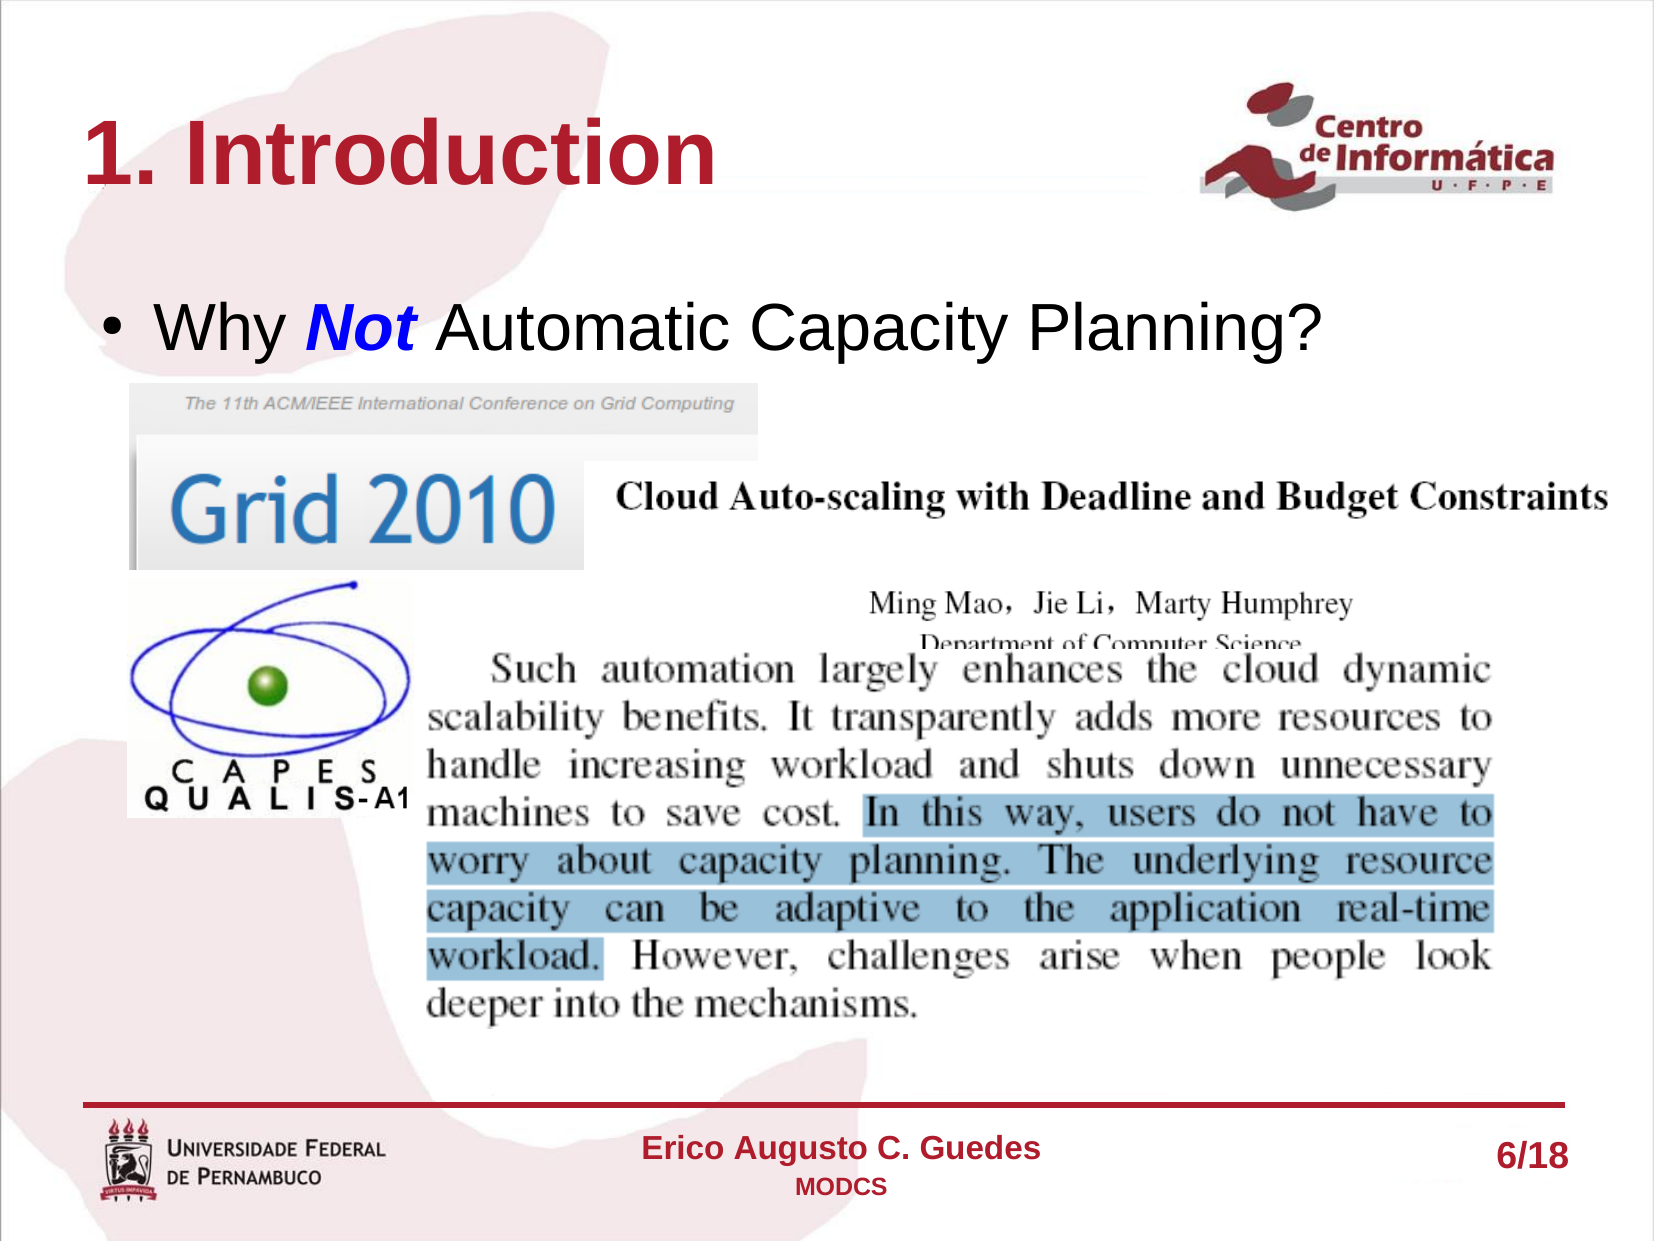

# 1. Introduction
Why Not Automatic Capacity Planning?